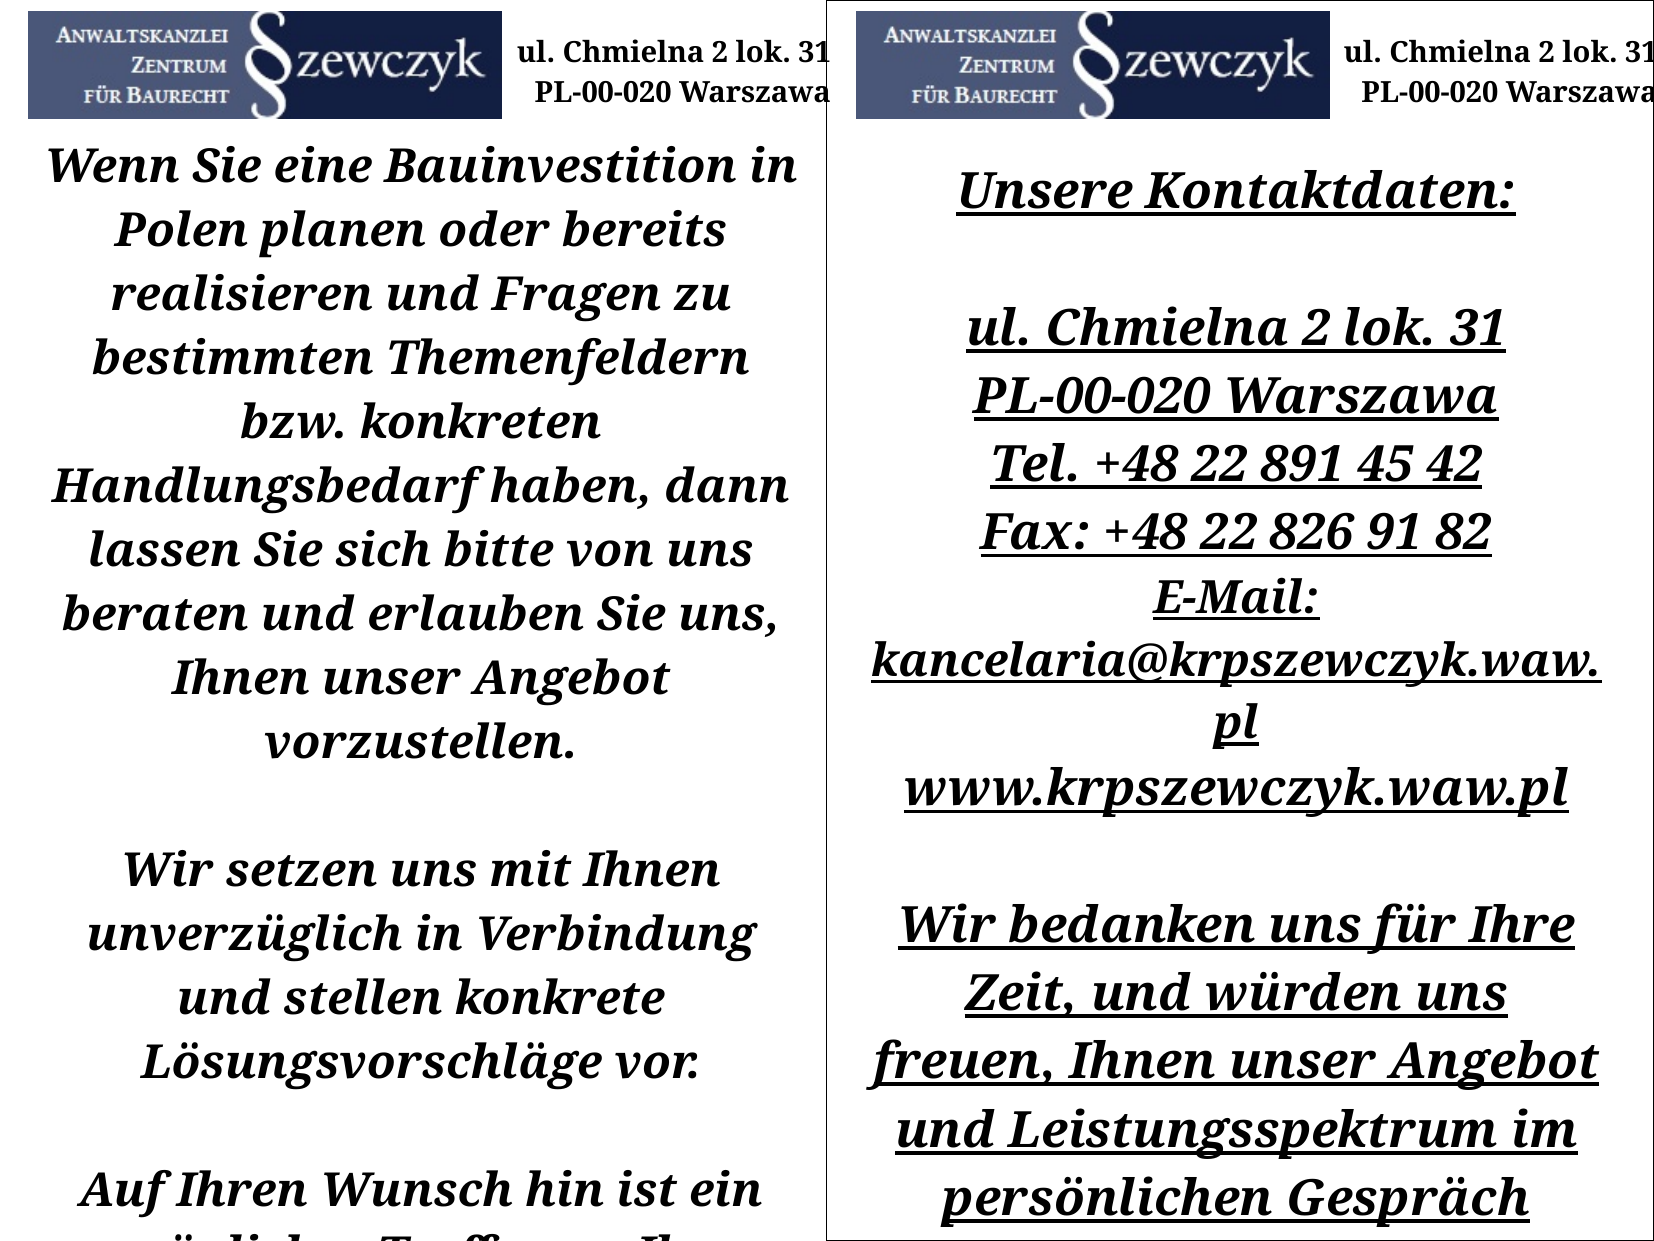

ul. Chmielna 2 lok. 31
PL-00-020 Warszawa
ul. Chmielna 2 lok. 31
PL-00-020 Warszawa
Wenn Sie eine Bauinvestition in Polen planen oder bereits realisieren und Fragen zu bestimmten Themenfeldern
bzw. konkreten Handlungsbedarf haben, dann lassen Sie sich bitte von uns beraten und erlauben Sie uns, Ihnen unser Angebot vorzustellen.
Wir setzen uns mit Ihnen
unverzüglich in Verbindung und stellen konkrete Lösungsvorschläge vor.
Auf Ihren Wunsch hin ist ein persönliches Treffen an Ihrem Firmensitz in Deutschland möglich.
Unsere Kontaktdaten:
ul. Chmielna 2 lok. 31
PL-00-020 Warszawa
Tel. +48 22 891 45 42
Fax: +48 22 826 91 82
E-Mail: kancelaria@krpszewczyk.waw.pl
www.krpszewczyk.waw.pl
Wir bedanken uns für Ihre Zeit, und würden uns freuen, Ihnen unser Angebot und Leistungsspektrum im persönlichen Gespräch vorstellen zu dürfen!